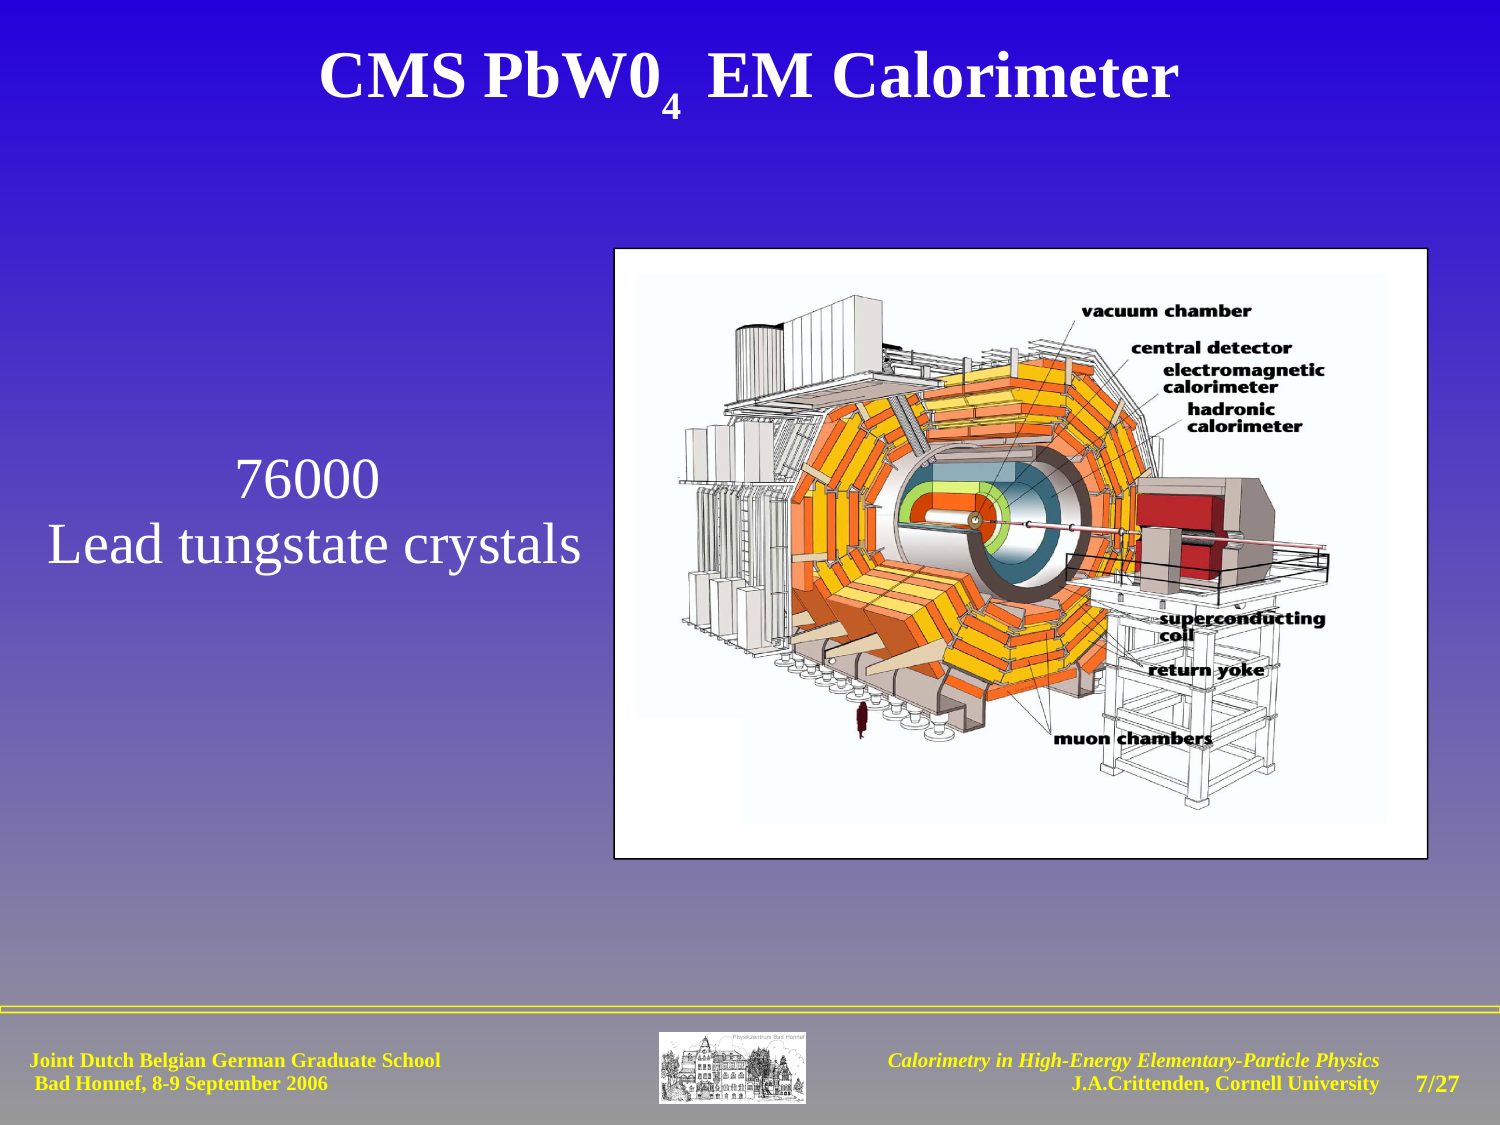

# CMS PbW04 EM Calorimeter
76000
 Lead tungstate crystals